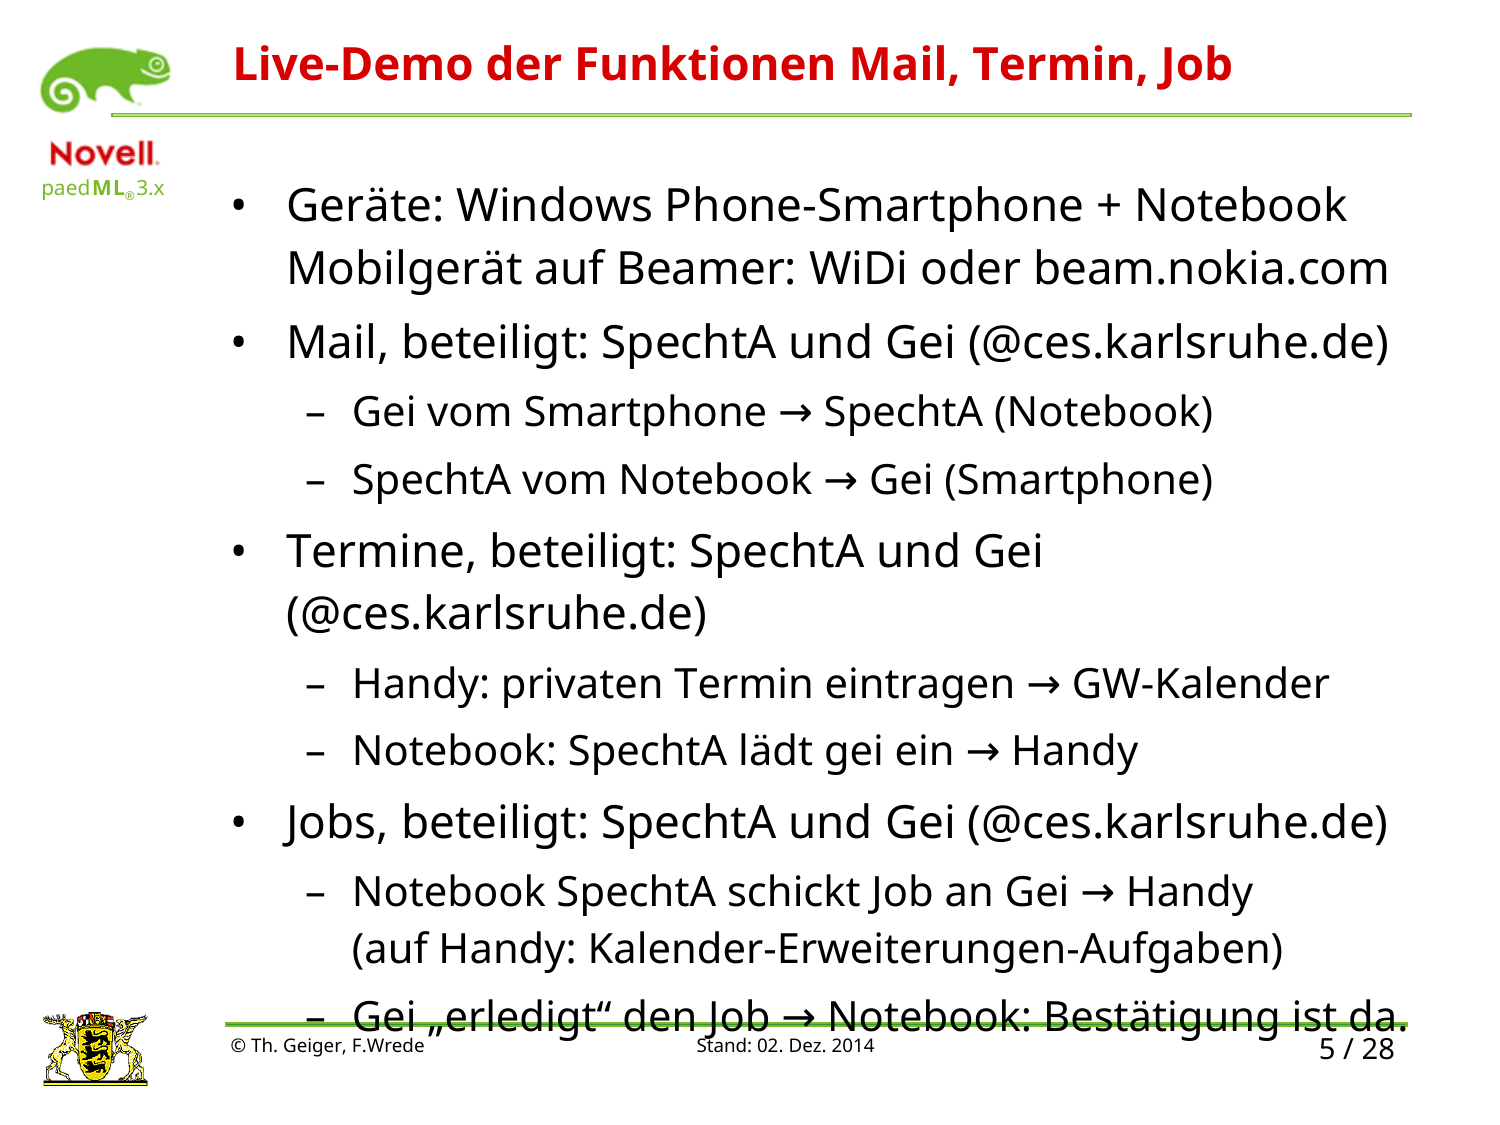

# Live-Demo der Funktionen Mail, Termin, Job
Geräte: Windows Phone-Smartphone + Notebook
Mobilgerät auf Beamer: WiDi oder beam.nokia.com
Mail, beteiligt: SpechtA und Gei (@ces.karlsruhe.de)
Gei vom Smartphone → SpechtA (Notebook)
SpechtA vom Notebook → Gei (Smartphone)
Termine, beteiligt: SpechtA und Gei (@ces.karlsruhe.de)
Handy: privaten Termin eintragen → GW-Kalender
Notebook: SpechtA lädt gei ein → Handy
Jobs, beteiligt: SpechtA und Gei (@ces.karlsruhe.de)
Notebook SpechtA schickt Job an Gei → Handy
(auf Handy: Kalender-Erweiterungen-Aufgaben)
Gei „erledigt“ den Job → Notebook: Bestätigung ist da.
5
© Th. Geiger, F.Wrede
02. Dez. 2014